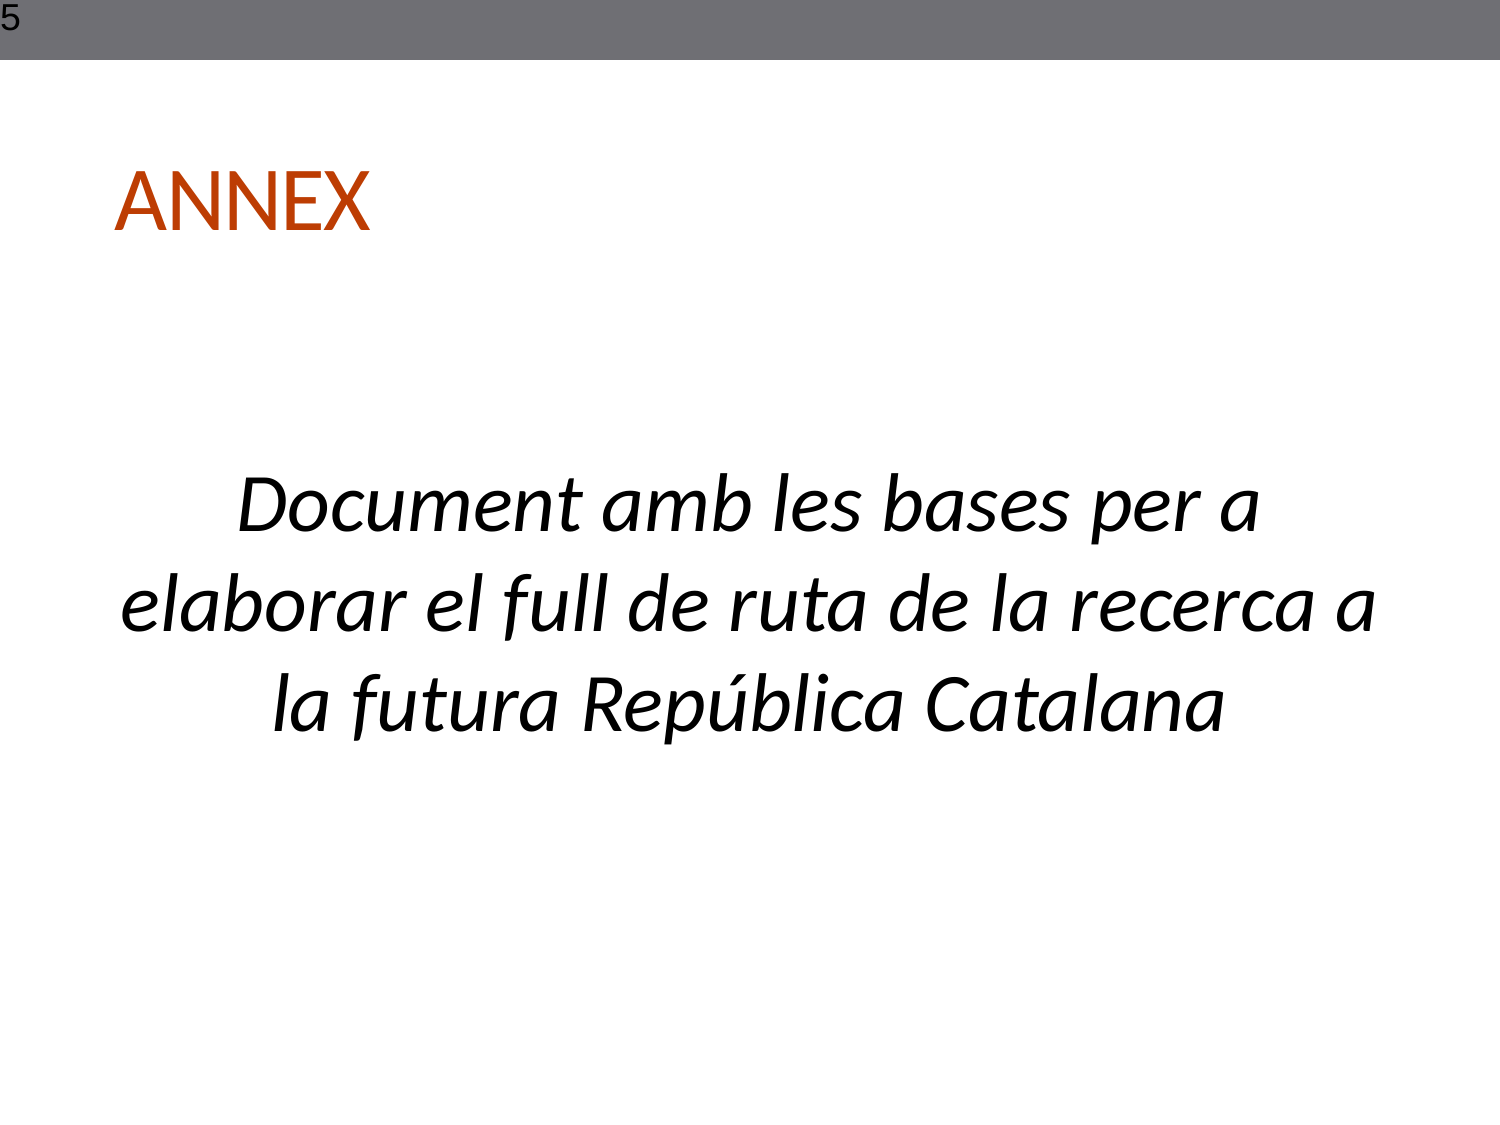

ANNEX
# Document amb les bases per a elaborar el full de ruta de la recerca a la futura República Catalana